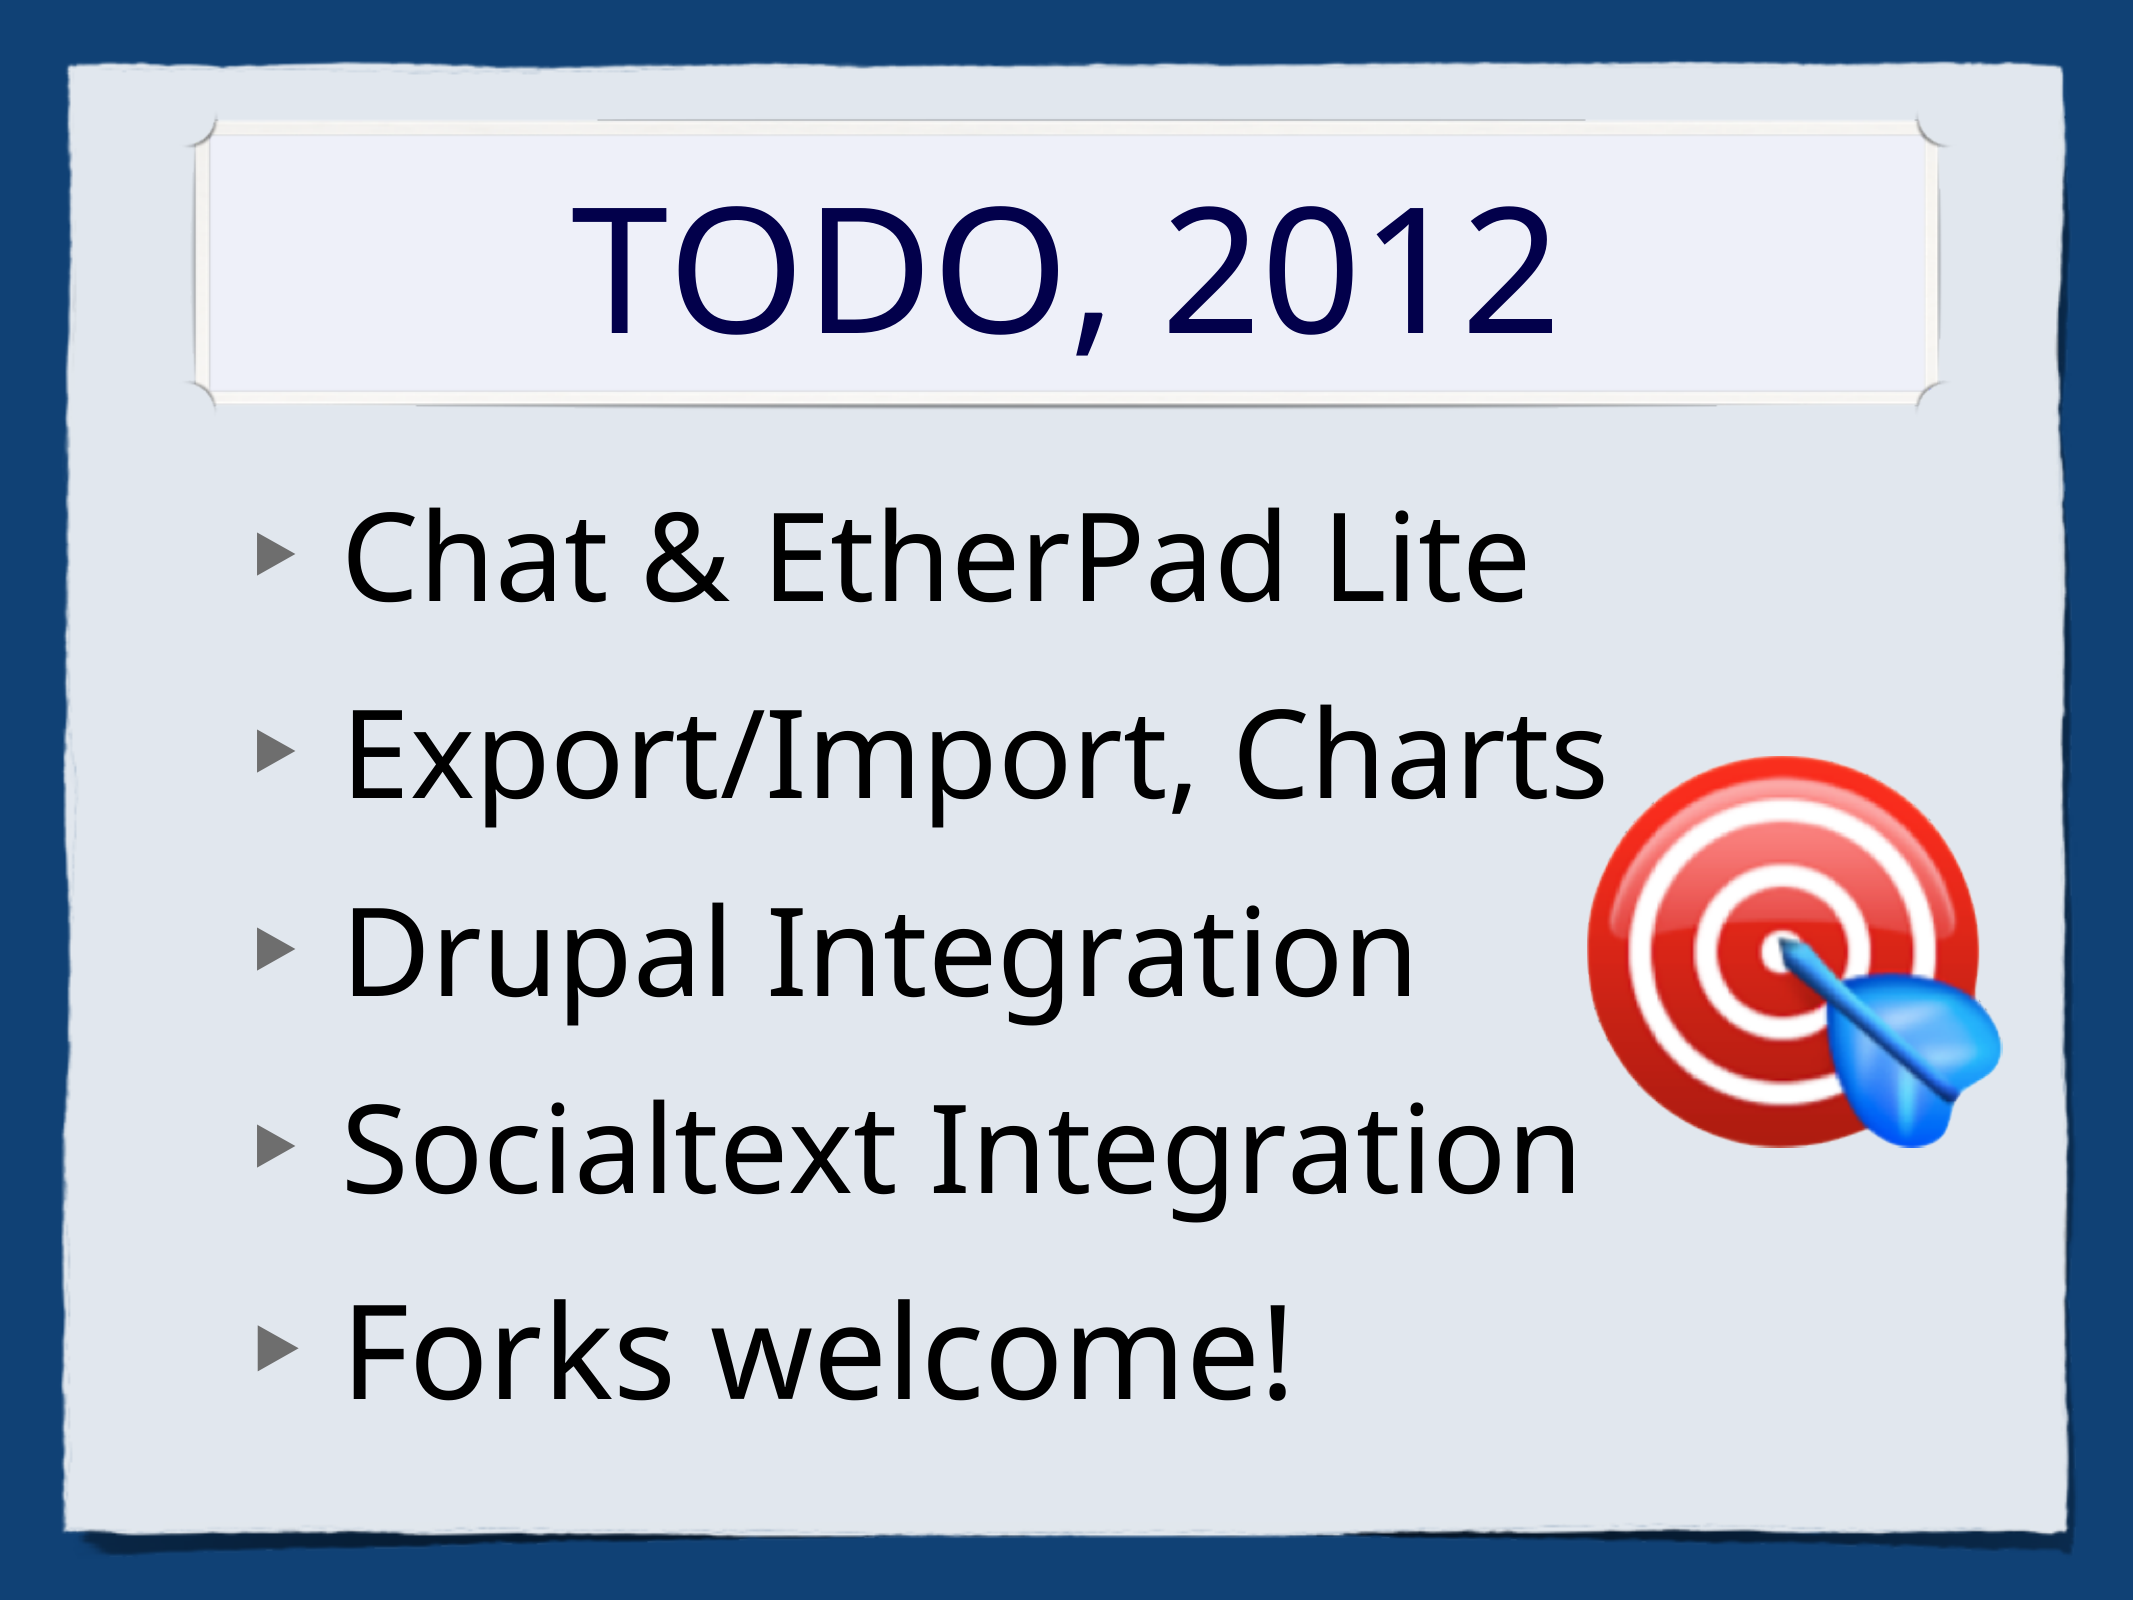

TODO, 2012
Chat & EtherPad Lite
Export/Import, Charts
Drupal Integration
Socialtext Integration
Forks welcome!